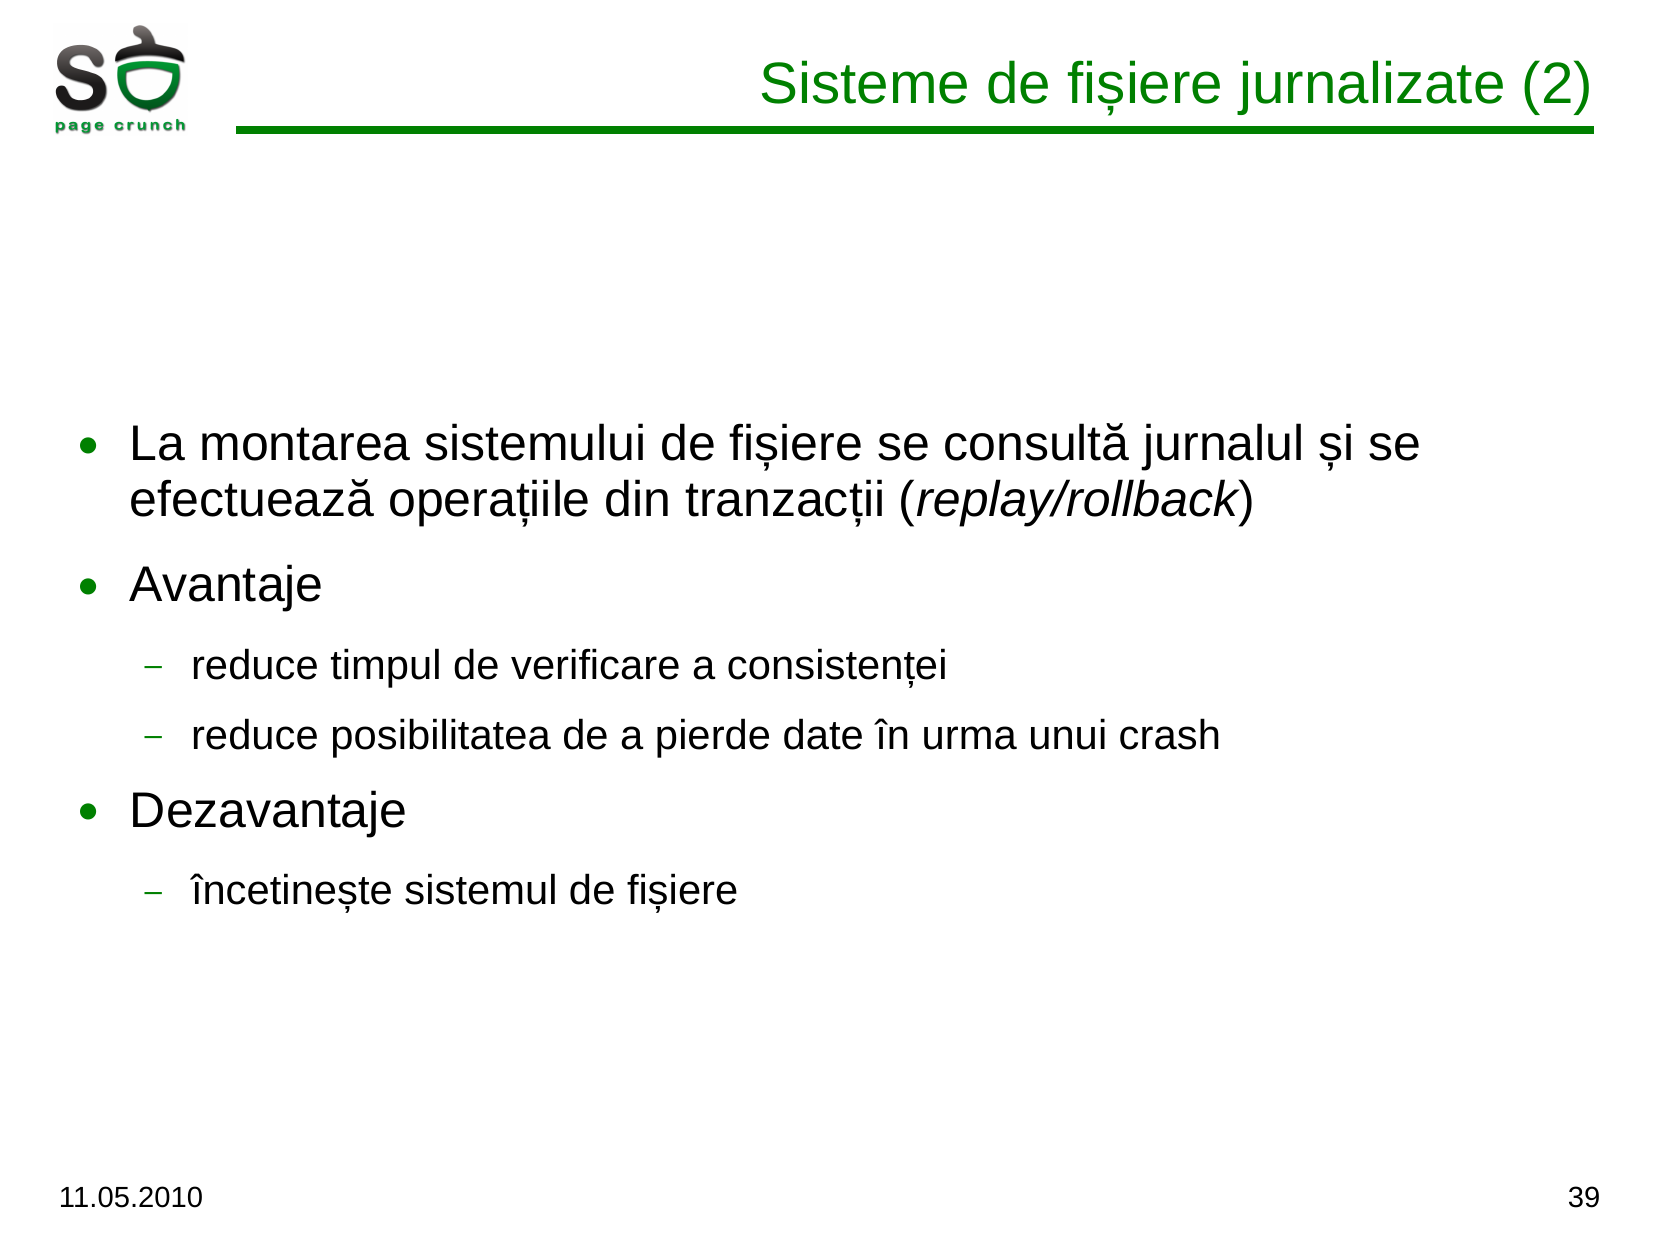

# Sisteme de fișiere jurnalizate (2)
La montarea sistemului de fișiere se consultă jurnalul și se efectuează operațiile din tranzacții (replay/rollback)
Avantaje
reduce timpul de verificare a consistenței
reduce posibilitatea de a pierde date în urma unui crash
Dezavantaje
încetinește sistemul de fișiere
11.05.2010
39